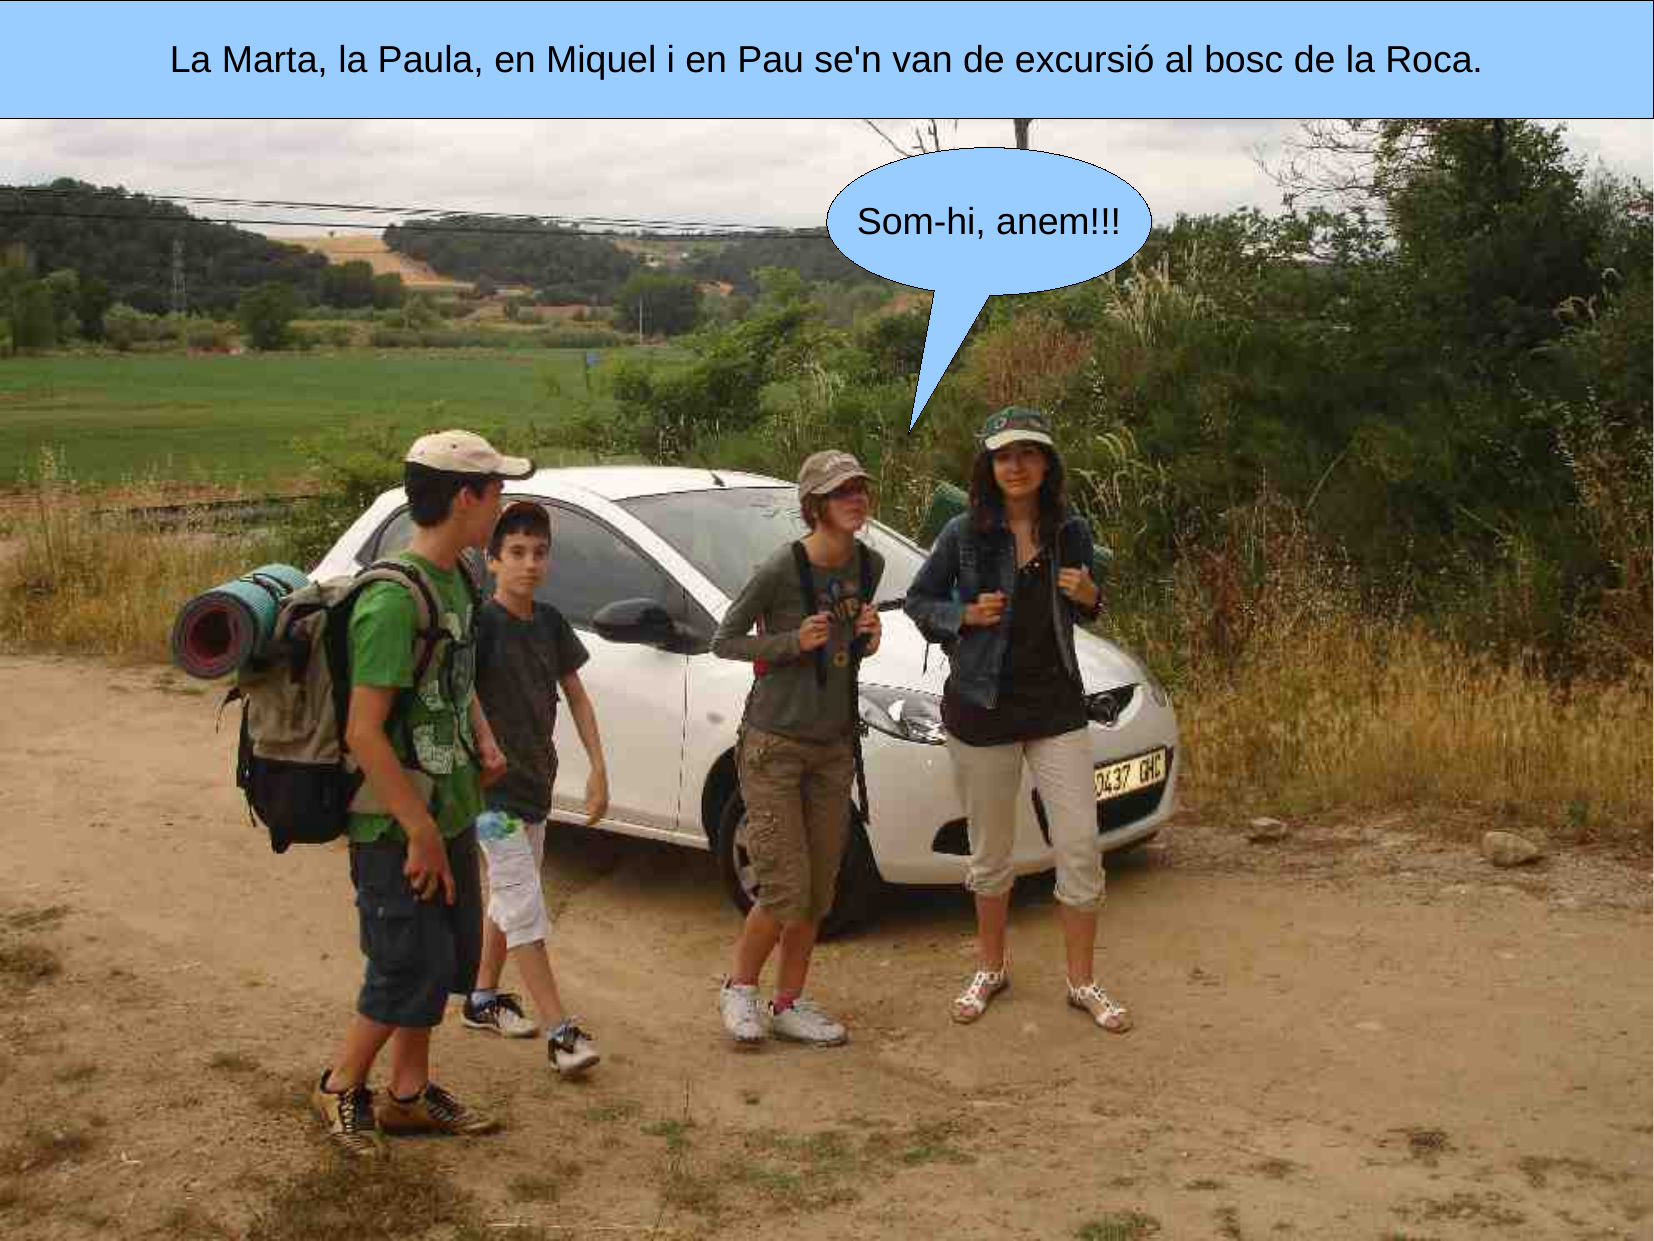

La Marta, la Paula, en Miquel i en Pau se'n van de excursió al bosc de la Roca.
Som-hi, anem!!!